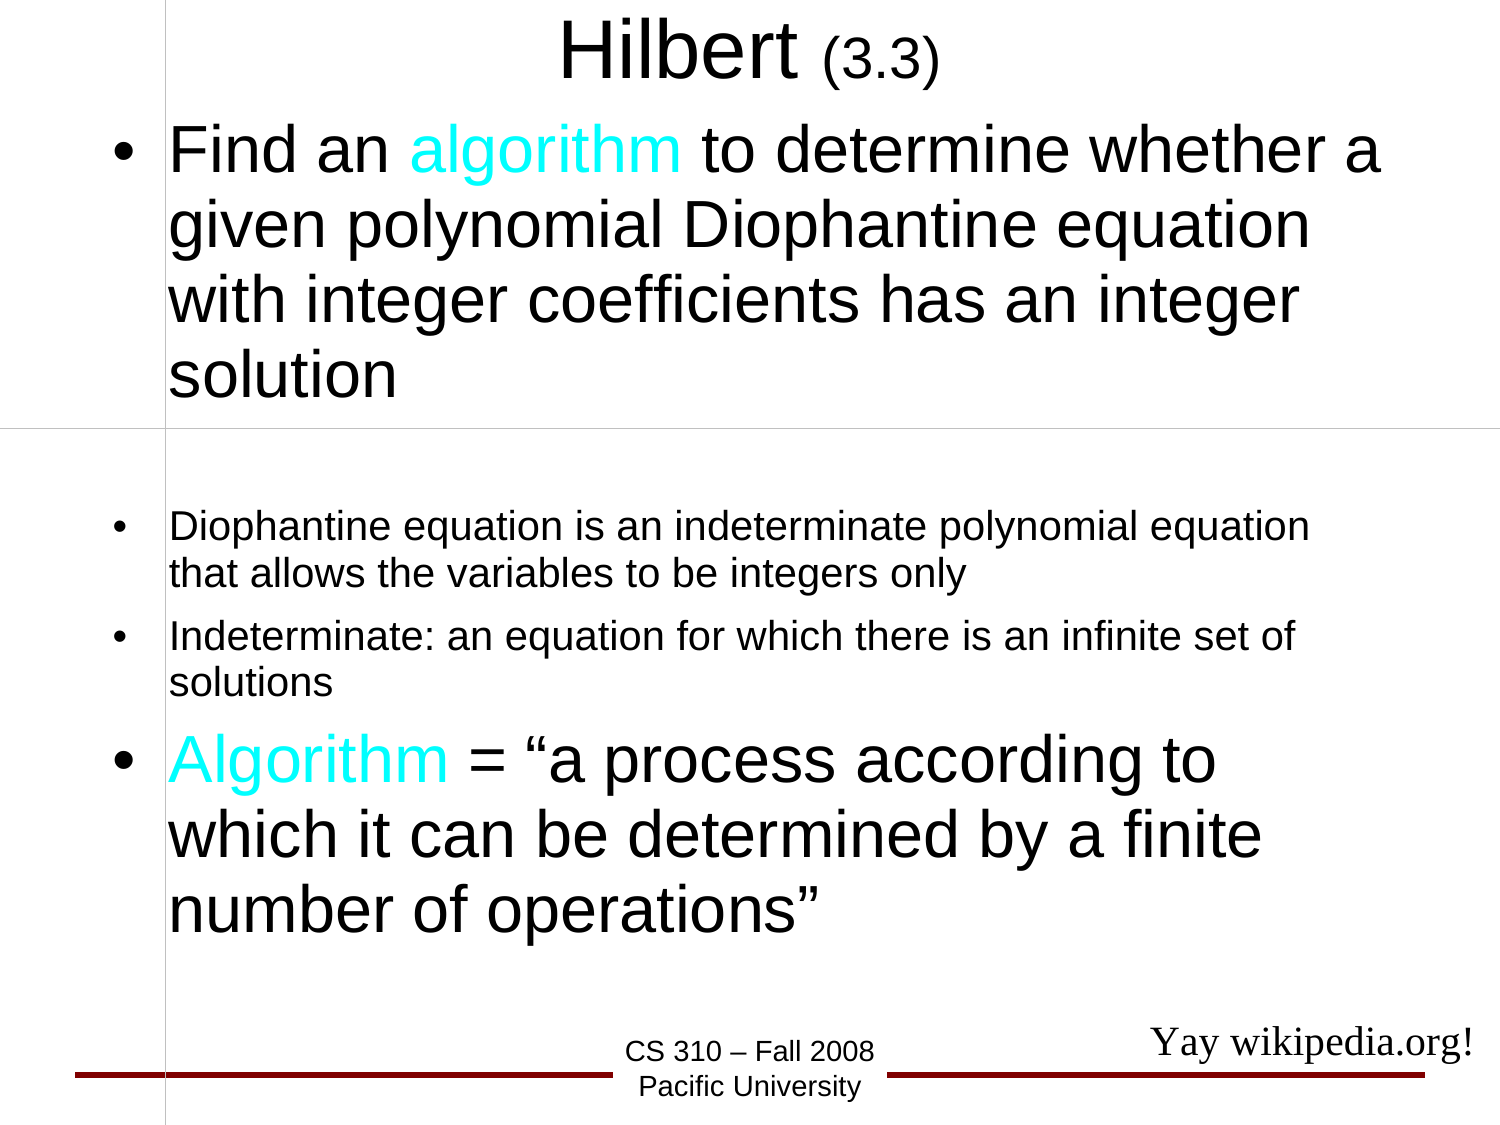

# Hilbert (3.3)
Find an algorithm to determine whether a given polynomial Diophantine equation with integer coefficients has an integer solution
Diophantine equation is an indeterminate polynomial equation that allows the variables to be integers only
Indeterminate: an equation for which there is an infinite set of solutions
Algorithm = “a process according to which it can be determined by a finite number of operations”
Yay wikipedia.org!